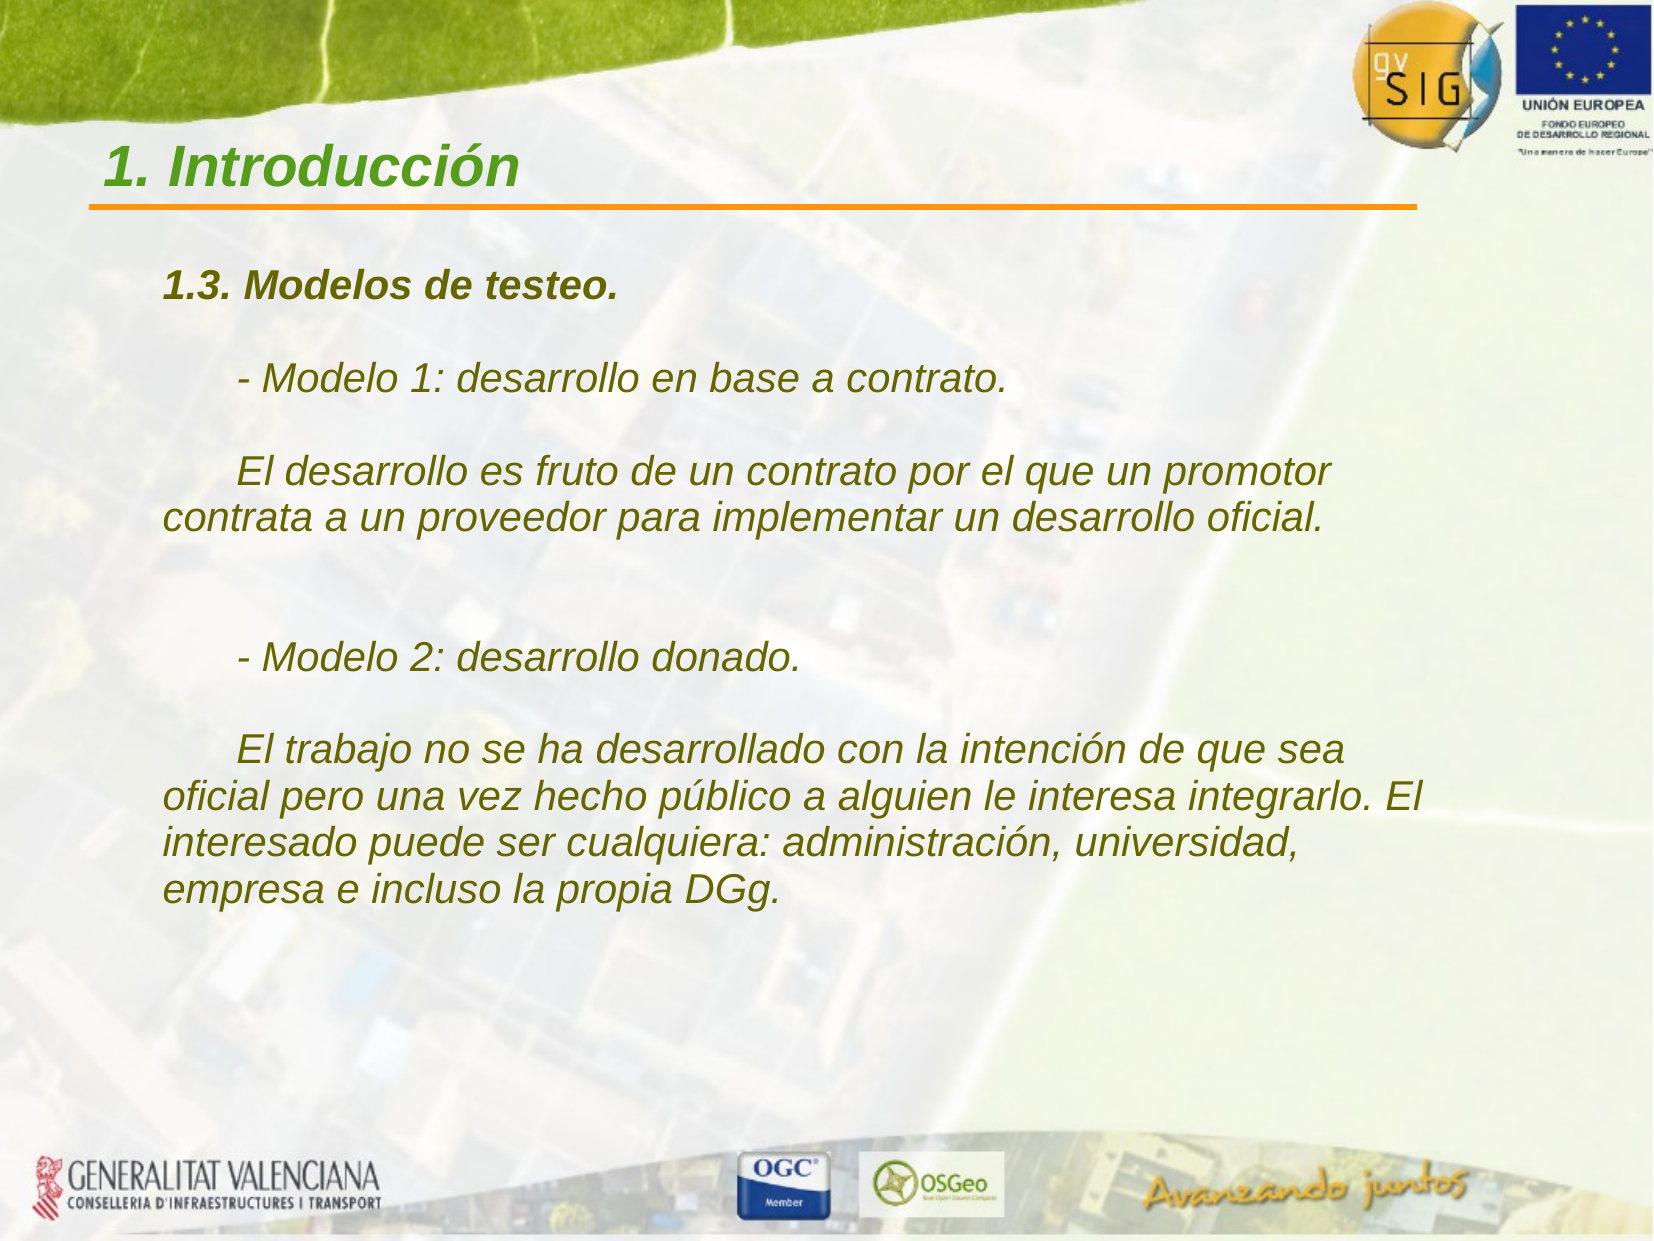

1. Introducción
1.3. Modelos de testeo.
	- Modelo 1: desarrollo en base a contrato.
	El desarrollo es fruto de un contrato por el que un promotor contrata a un proveedor para implementar un desarrollo oficial.
	- Modelo 2: desarrollo donado.
	El trabajo no se ha desarrollado con la intención de que sea oficial pero una vez hecho público a alguien le interesa integrarlo. El interesado puede ser cualquiera: administración, universidad, empresa e incluso la propia DGg.